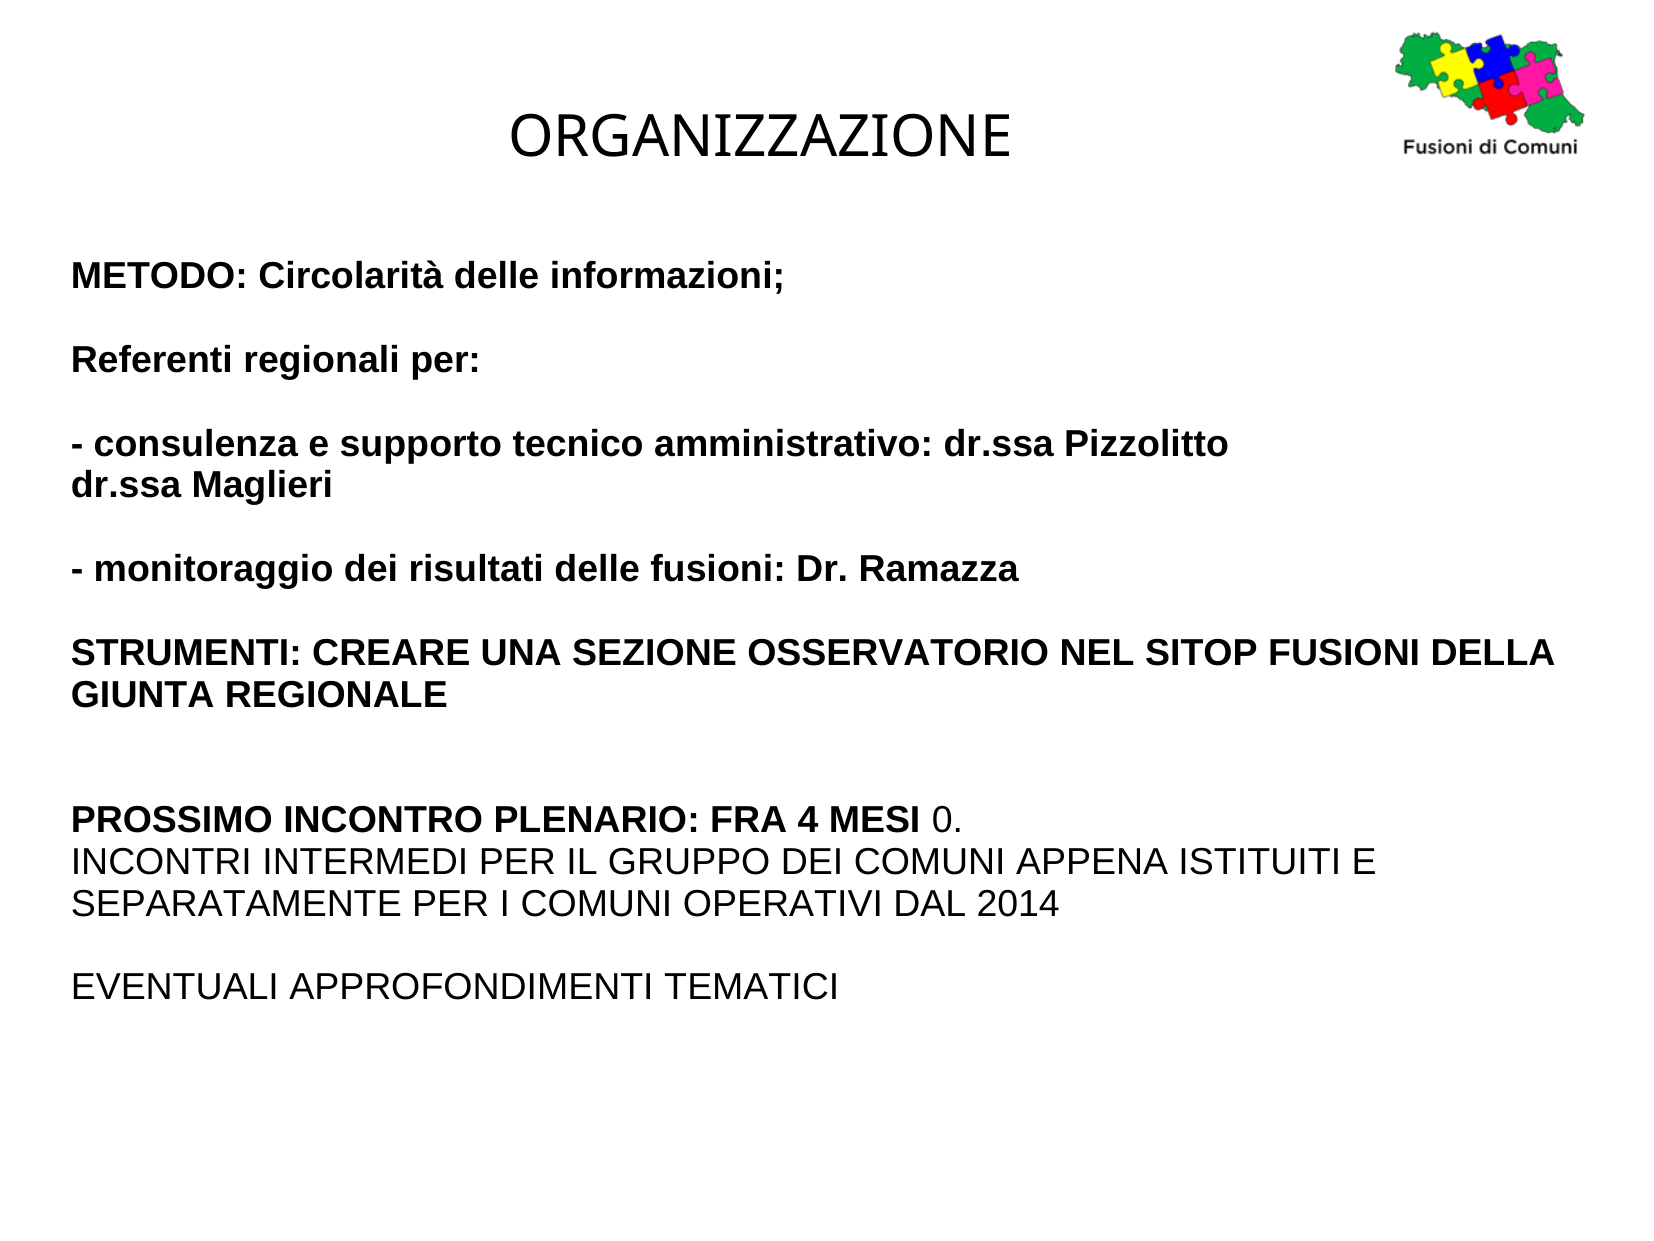

# ORGANIZZAZIONE
METODO: Circolarità delle informazioni;
Referenti regionali per:
- consulenza e supporto tecnico amministrativo: dr.ssa Pizzolitto
dr.ssa Maglieri
- monitoraggio dei risultati delle fusioni: Dr. Ramazza
STRUMENTI: CREARE UNA SEZIONE OSSERVATORIO NEL SITOP FUSIONI DELLA GIUNTA REGIONALE
PROSSIMO INCONTRO PLENARIO: FRA 4 MESI 0.
INCONTRI INTERMEDI PER IL GRUPPO DEI COMUNI APPENA ISTITUITI E SEPARATAMENTE PER I COMUNI OPERATIVI DAL 2014
EVENTUALI APPROFONDIMENTI TEMATICI